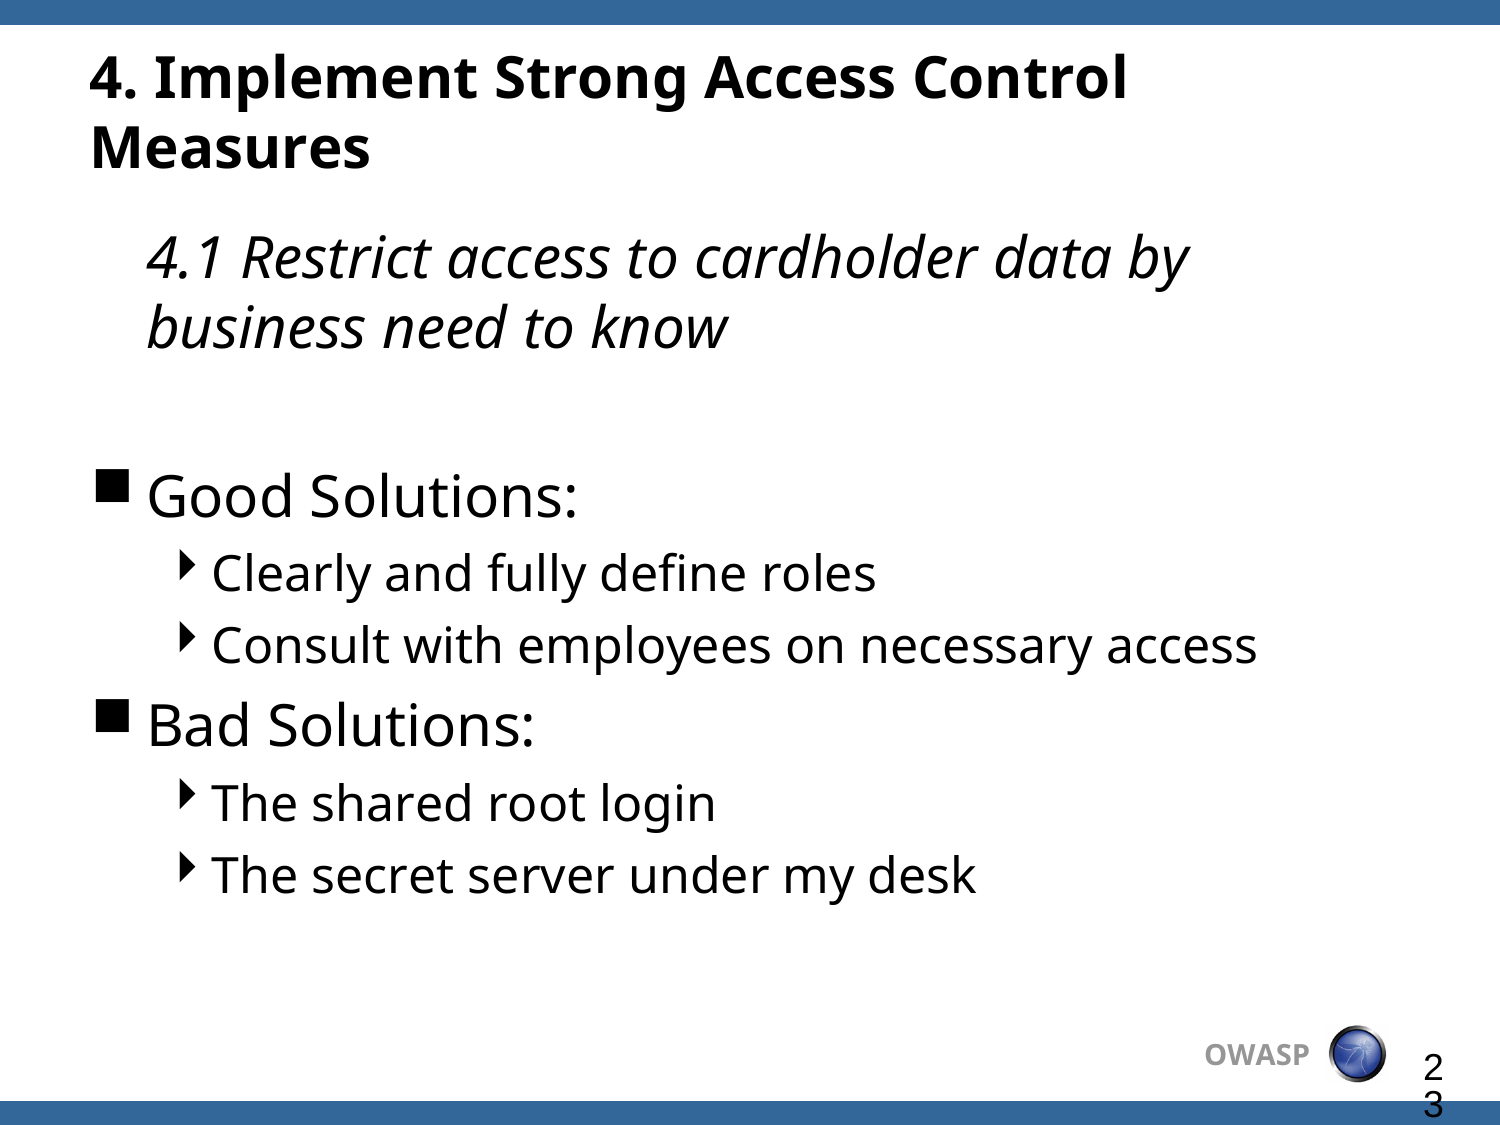

# 4. Implement Strong Access Control Measures
4.1 Restrict access to cardholder data by business need to know
Good Solutions:
Clearly and fully define roles
Consult with employees on necessary access
Bad Solutions:
The shared root login
The secret server under my desk
23